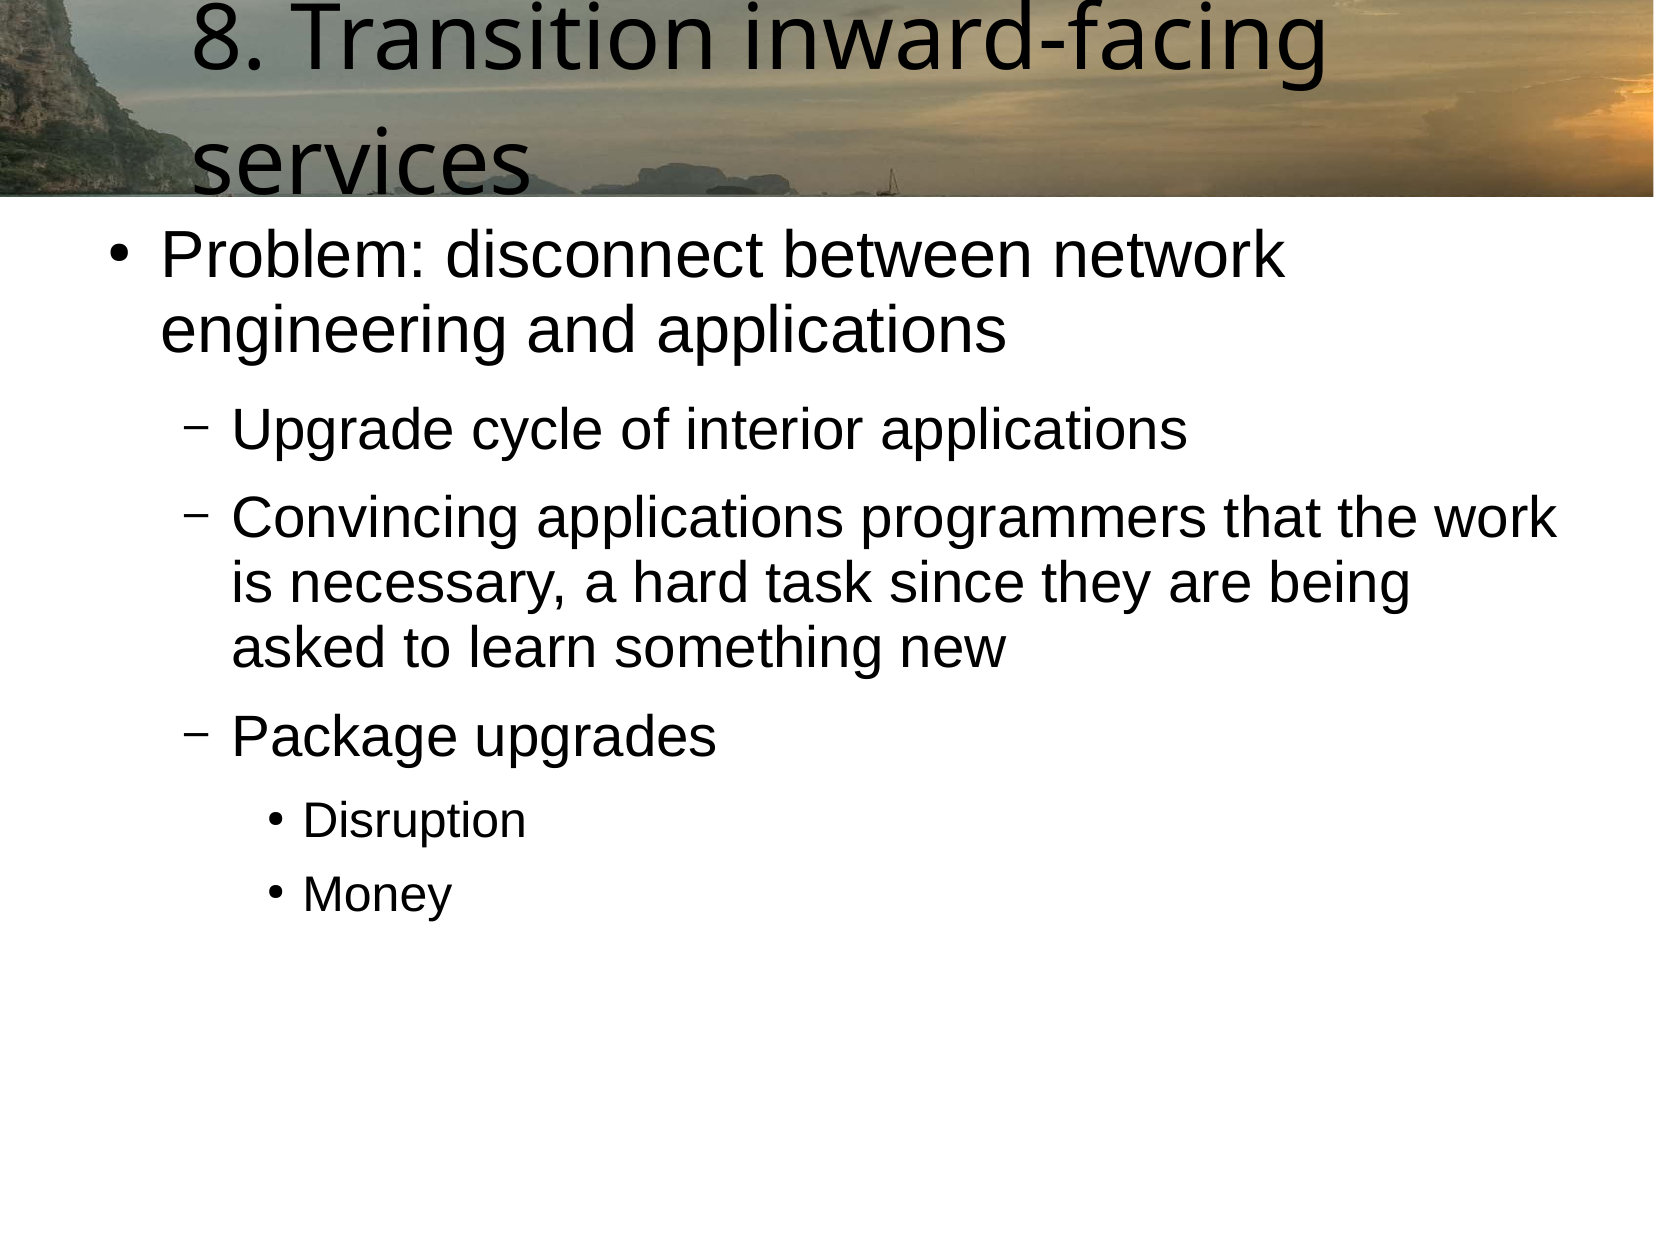

# 8. Transition inward-facing services
Problem: disconnect between network engineering and applications
Upgrade cycle of interior applications
Convincing applications programmers that the work is necessary, a hard task since they are being asked to learn something new
Package upgrades
Disruption
Money